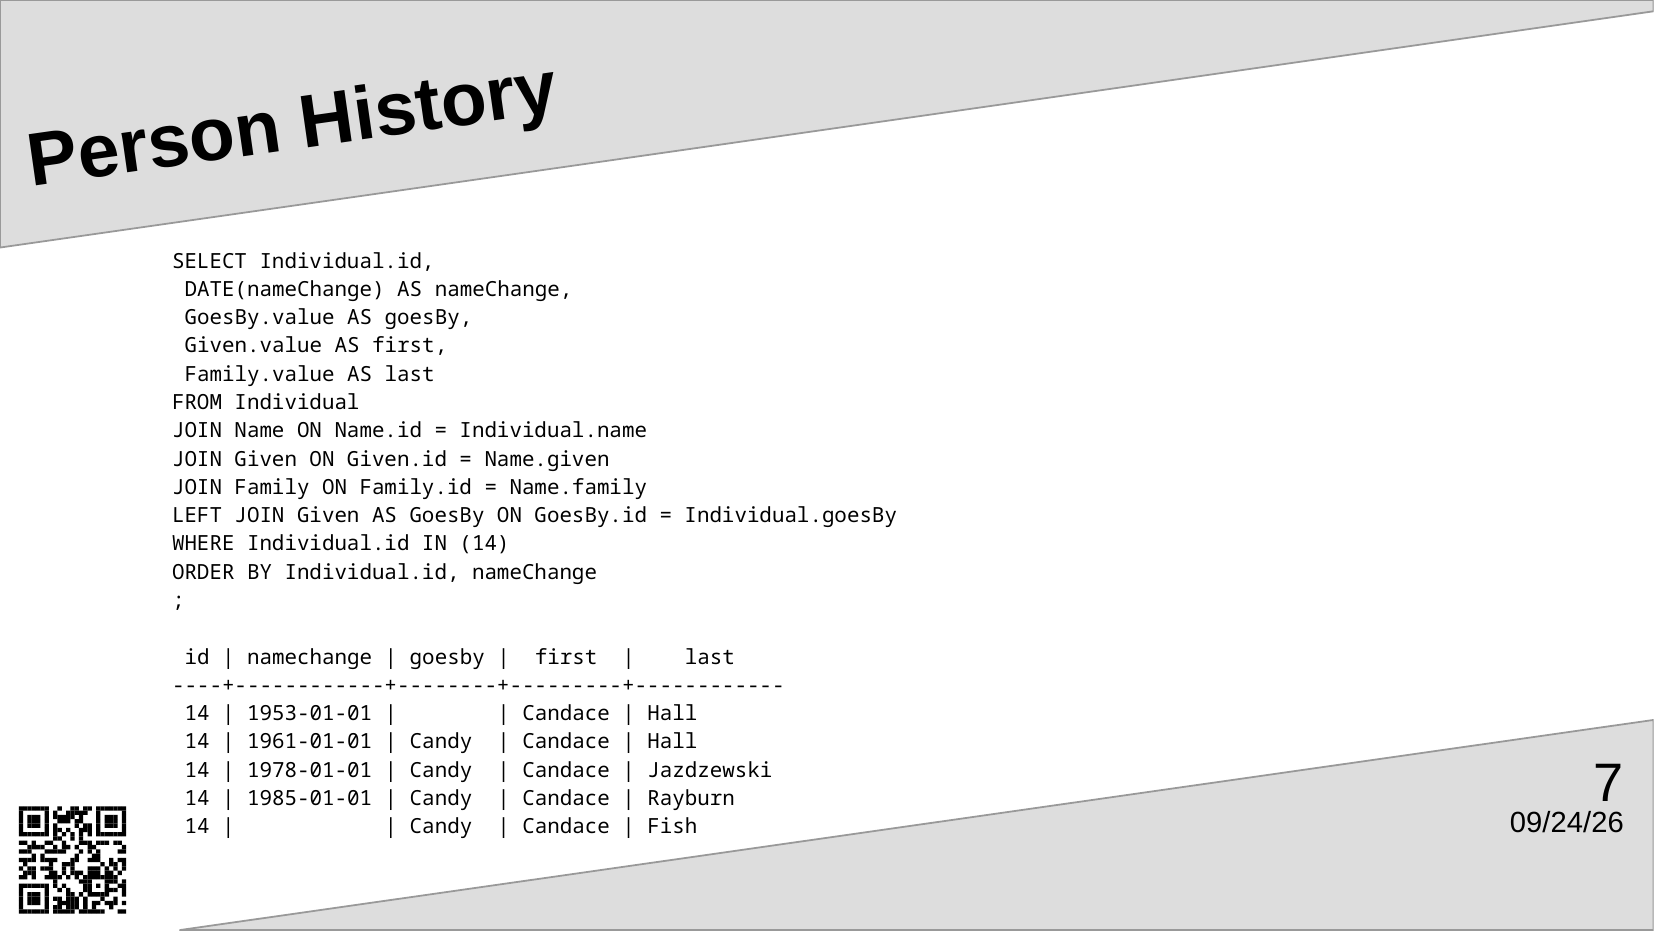

# Person History
SELECT Individual.id,
 DATE(nameChange) AS nameChange,
 GoesBy.value AS goesBy,
 Given.value AS first,
 Family.value AS last
FROM Individual
JOIN Name ON Name.id = Individual.name
JOIN Given ON Given.id = Name.given
JOIN Family ON Family.id = Name.family
LEFT JOIN Given AS GoesBy ON GoesBy.id = Individual.goesBy
WHERE Individual.id IN (14)
ORDER BY Individual.id, nameChange
;
 id | namechange | goesby | first | last
----+------------+--------+---------+------------
 14 | 1953-01-01 | | Candace | Hall
 14 | 1961-01-01 | Candy | Candace | Hall
 14 | 1978-01-01 | Candy | Candace | Jazdzewski
 14 | 1985-01-01 | Candy | Candace | Rayburn
 14 | | Candy | Candace | Fish
7